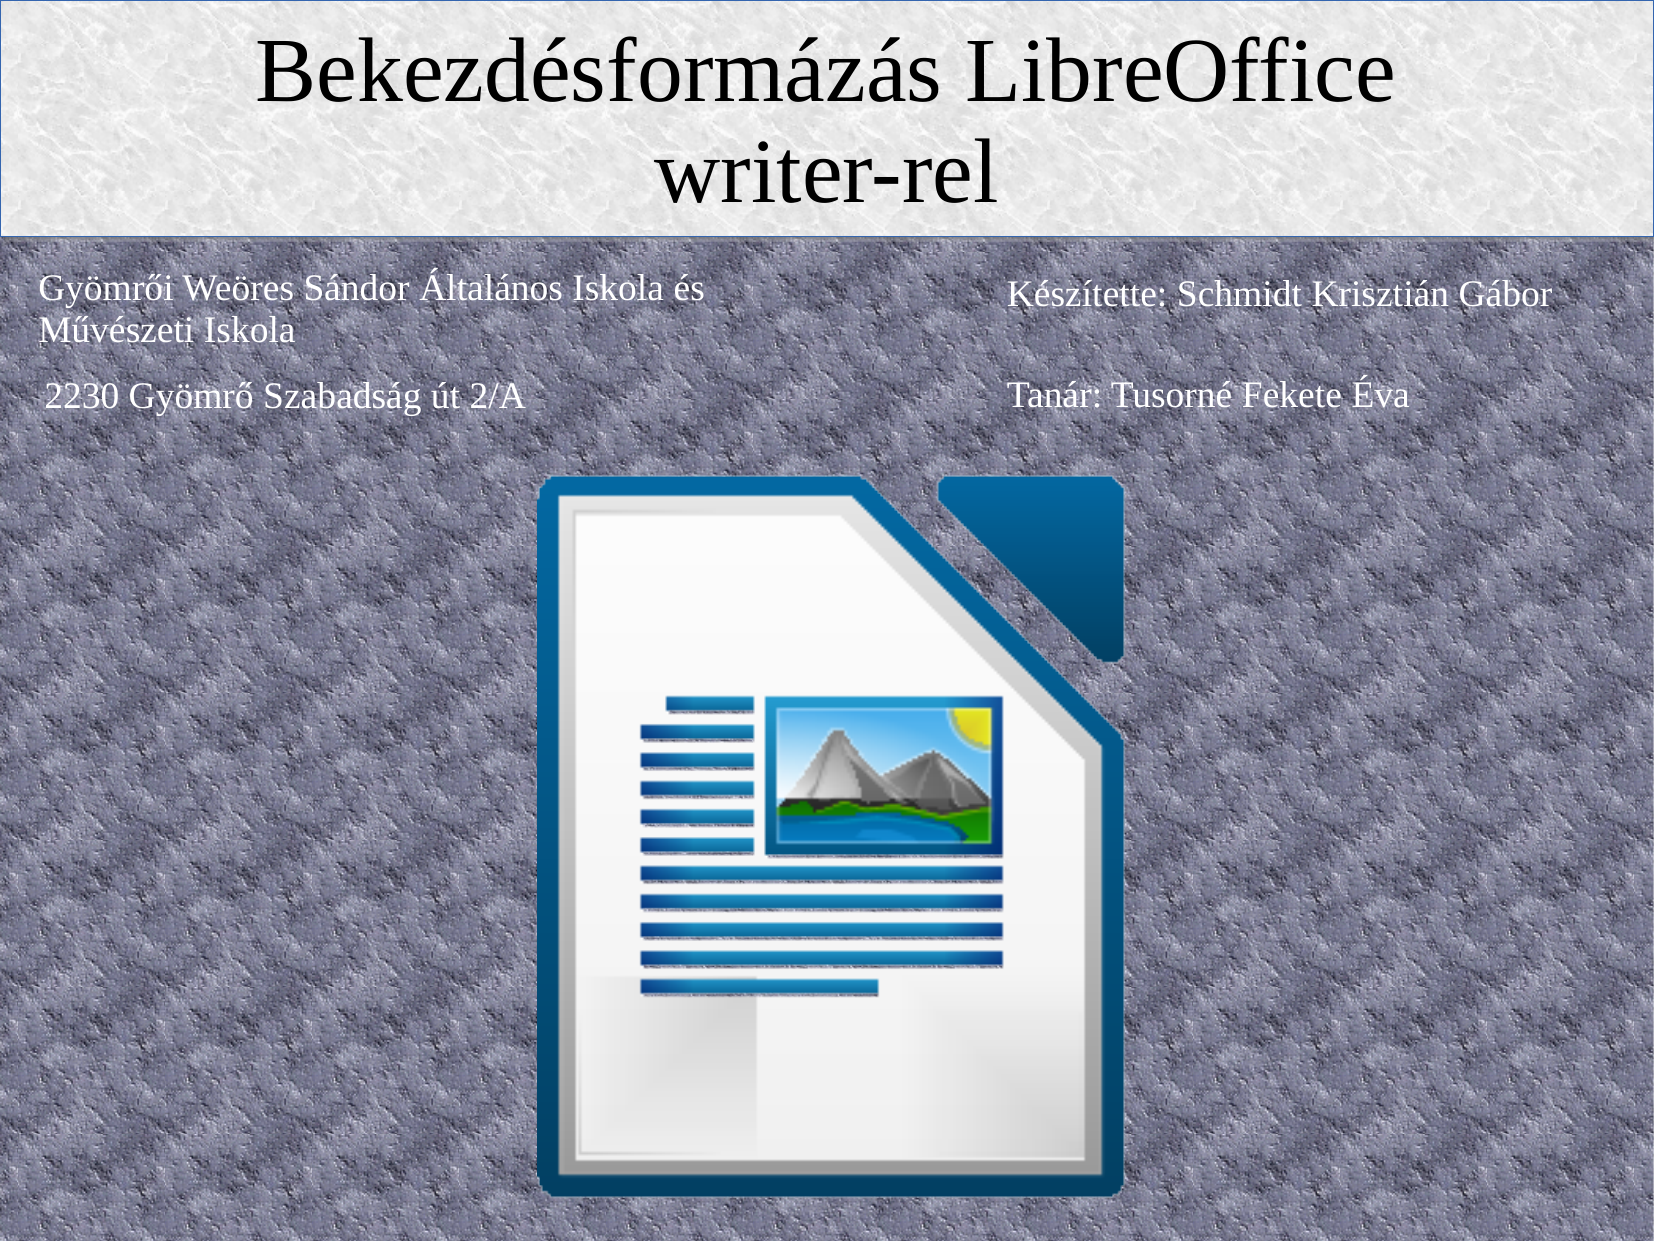

# Bekezdésformázás LibreOffice writer-rel
Gyömrői Weöres Sándor Általános Iskola és Művészeti Iskola
Készítette: Schmidt Krisztián Gábor
Tanár: Tusorné Fekete Éva
2230 Gyömrő Szabadság út 2/A